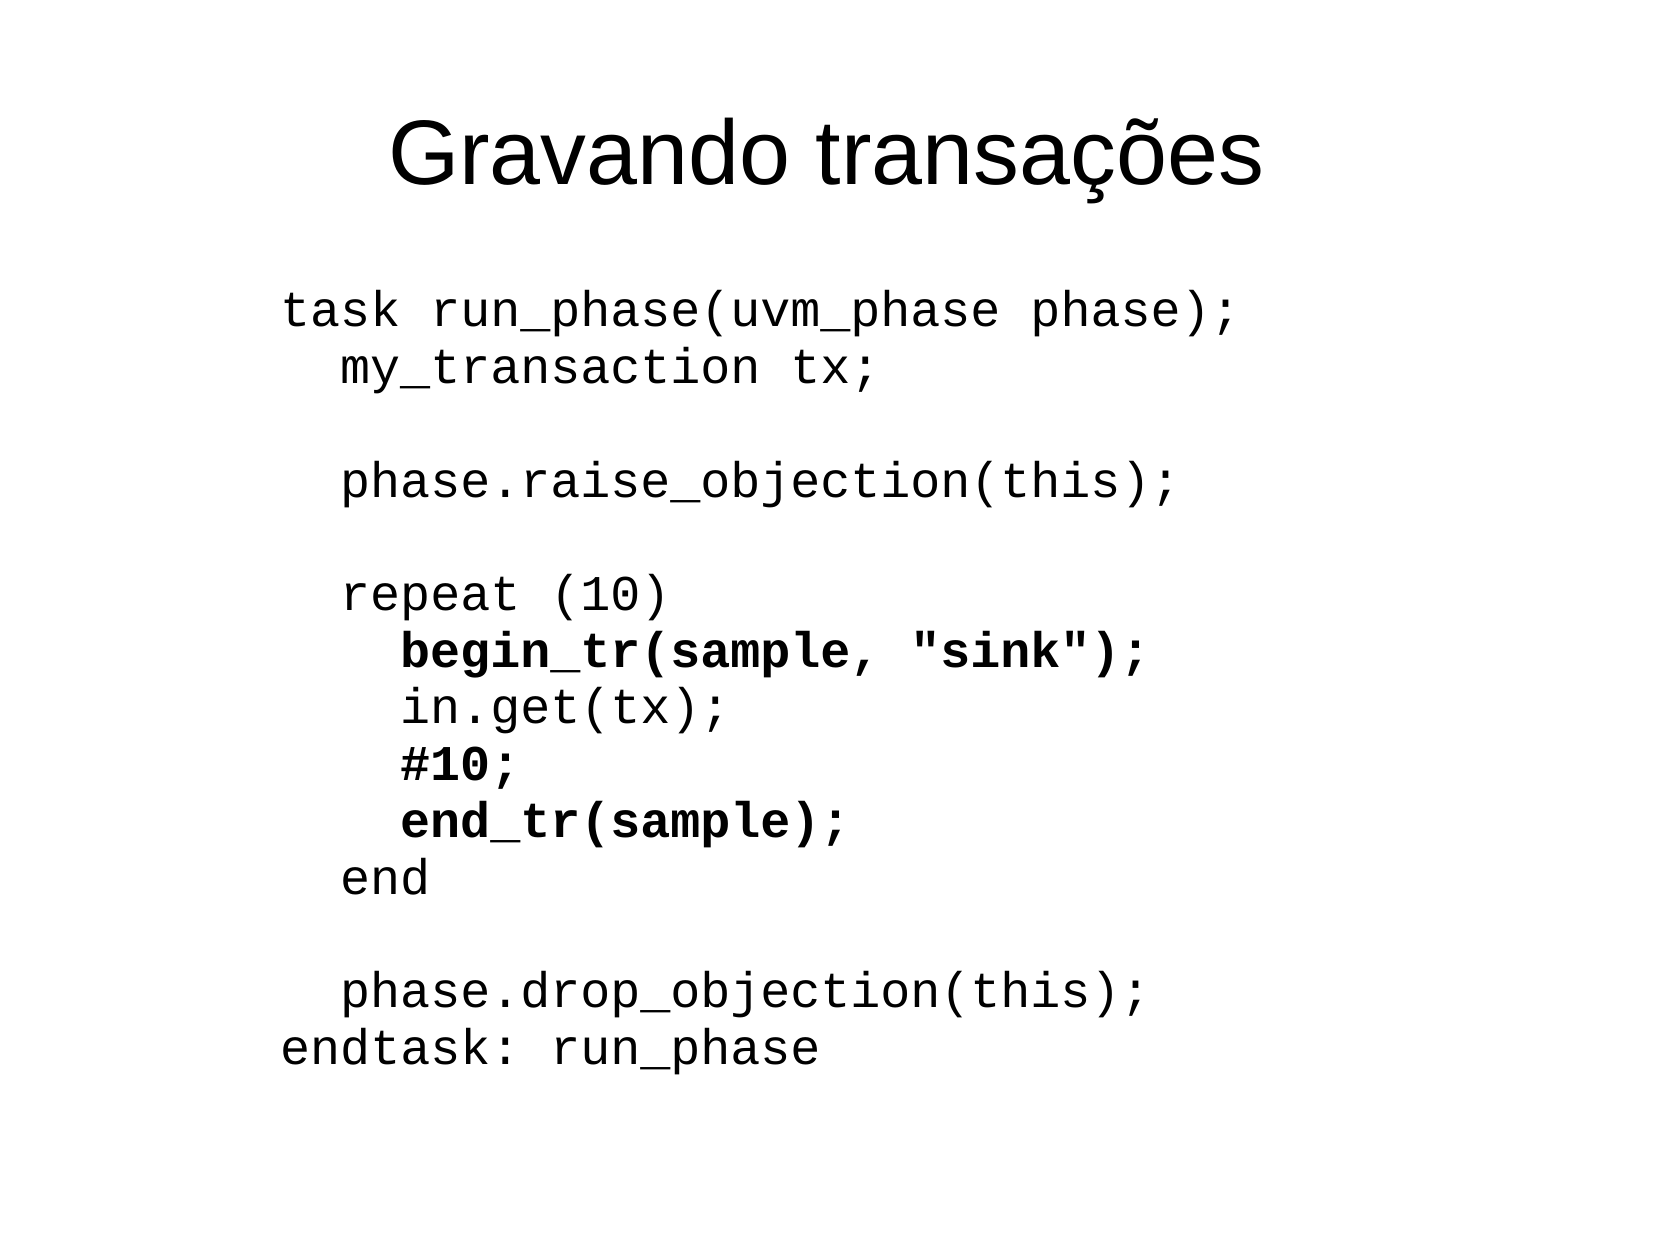

# Gravando transações
task run_phase(uvm_phase phase);
 my_transaction tx;
 phase.raise_objection(this);
 repeat (10)
 begin_tr(sample, "sink");
 in.get(tx);
 #10;
 end_tr(sample);
 end
 phase.drop_objection(this);
endtask: run_phase
task run_phase(uvm_phase phase);
 my_transaction tx;
 phase.raise_objection(this);
 repeat (10)
 in.get(tx)
 end
 phase.drop_objection(this);
endtask